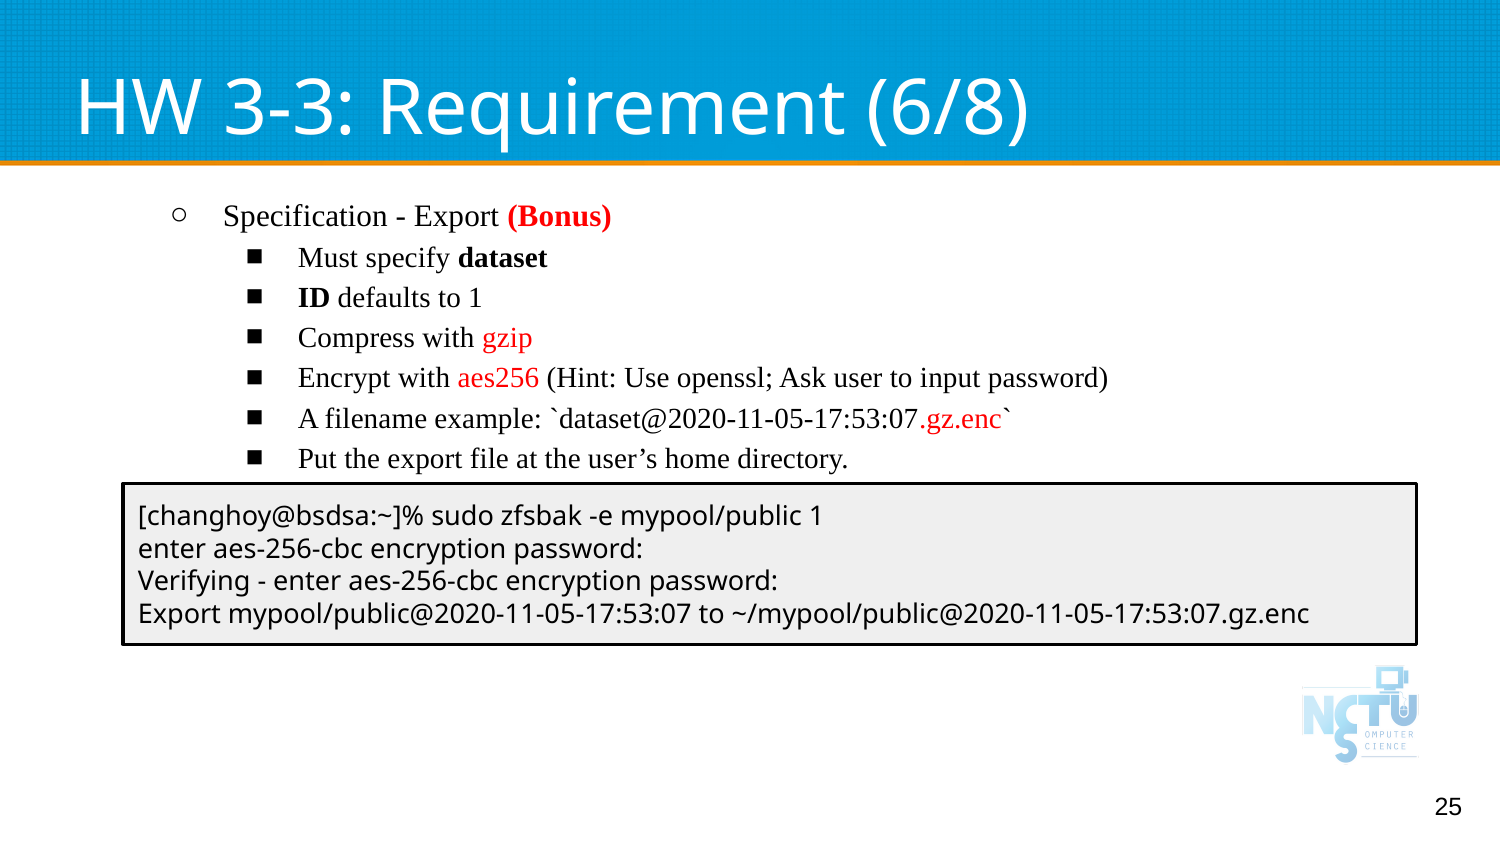

# HW 3-3: Requirement (6/8)
Specification - Export (Bonus)
Must specify dataset
ID defaults to 1
Compress with gzip
Encrypt with aes256 (Hint: Use openssl; Ask user to input password)
A filename example: `dataset@2020-11-05-17:53:07.gz.enc`
Put the export file at the user’s home directory.
[changhoy@bsdsa:~]% sudo zfsbak -e mypool/public 1
enter aes-256-cbc encryption password:
Verifying - enter aes-256-cbc encryption password:
Export mypool/public@2020-11-05-17:53:07 to ~/mypool/public@2020-11-05-17:53:07.gz.enc